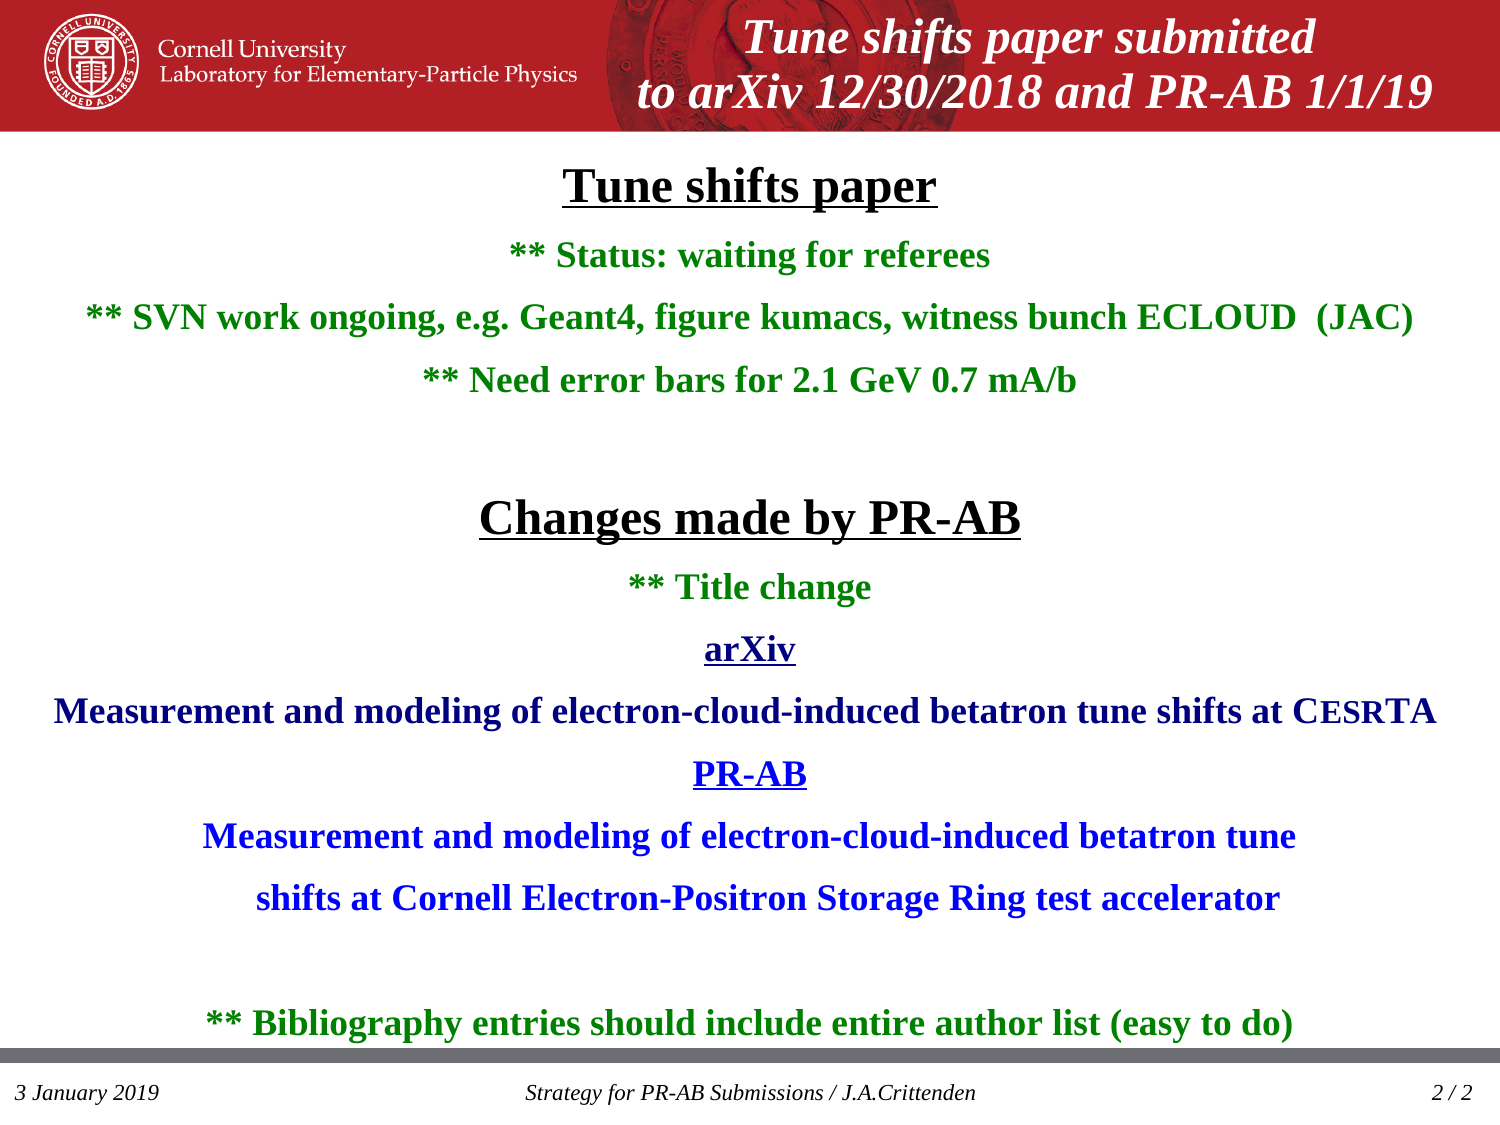

# Tune shifts paper submitted to arXiv 12/30/2018 and PR-AB 1/1/19
Tune shifts paper
** Status: waiting for referees
** SVN work ongoing, e.g. Geant4, figure kumacs, witness bunch ECLOUD (JAC)
** Need error bars for 2.1 GeV 0.7 mA/b
Changes made by PR-AB
** Title change
arXiv
Measurement and modeling of electron-cloud-induced betatron tune shifts at CESRTA
PR-AB
Measurement and modeling of electron-cloud-induced betatron tune
 shifts at Cornell Electron-Positron Storage Ring test accelerator
** Bibliography entries should include entire author list (easy to do)